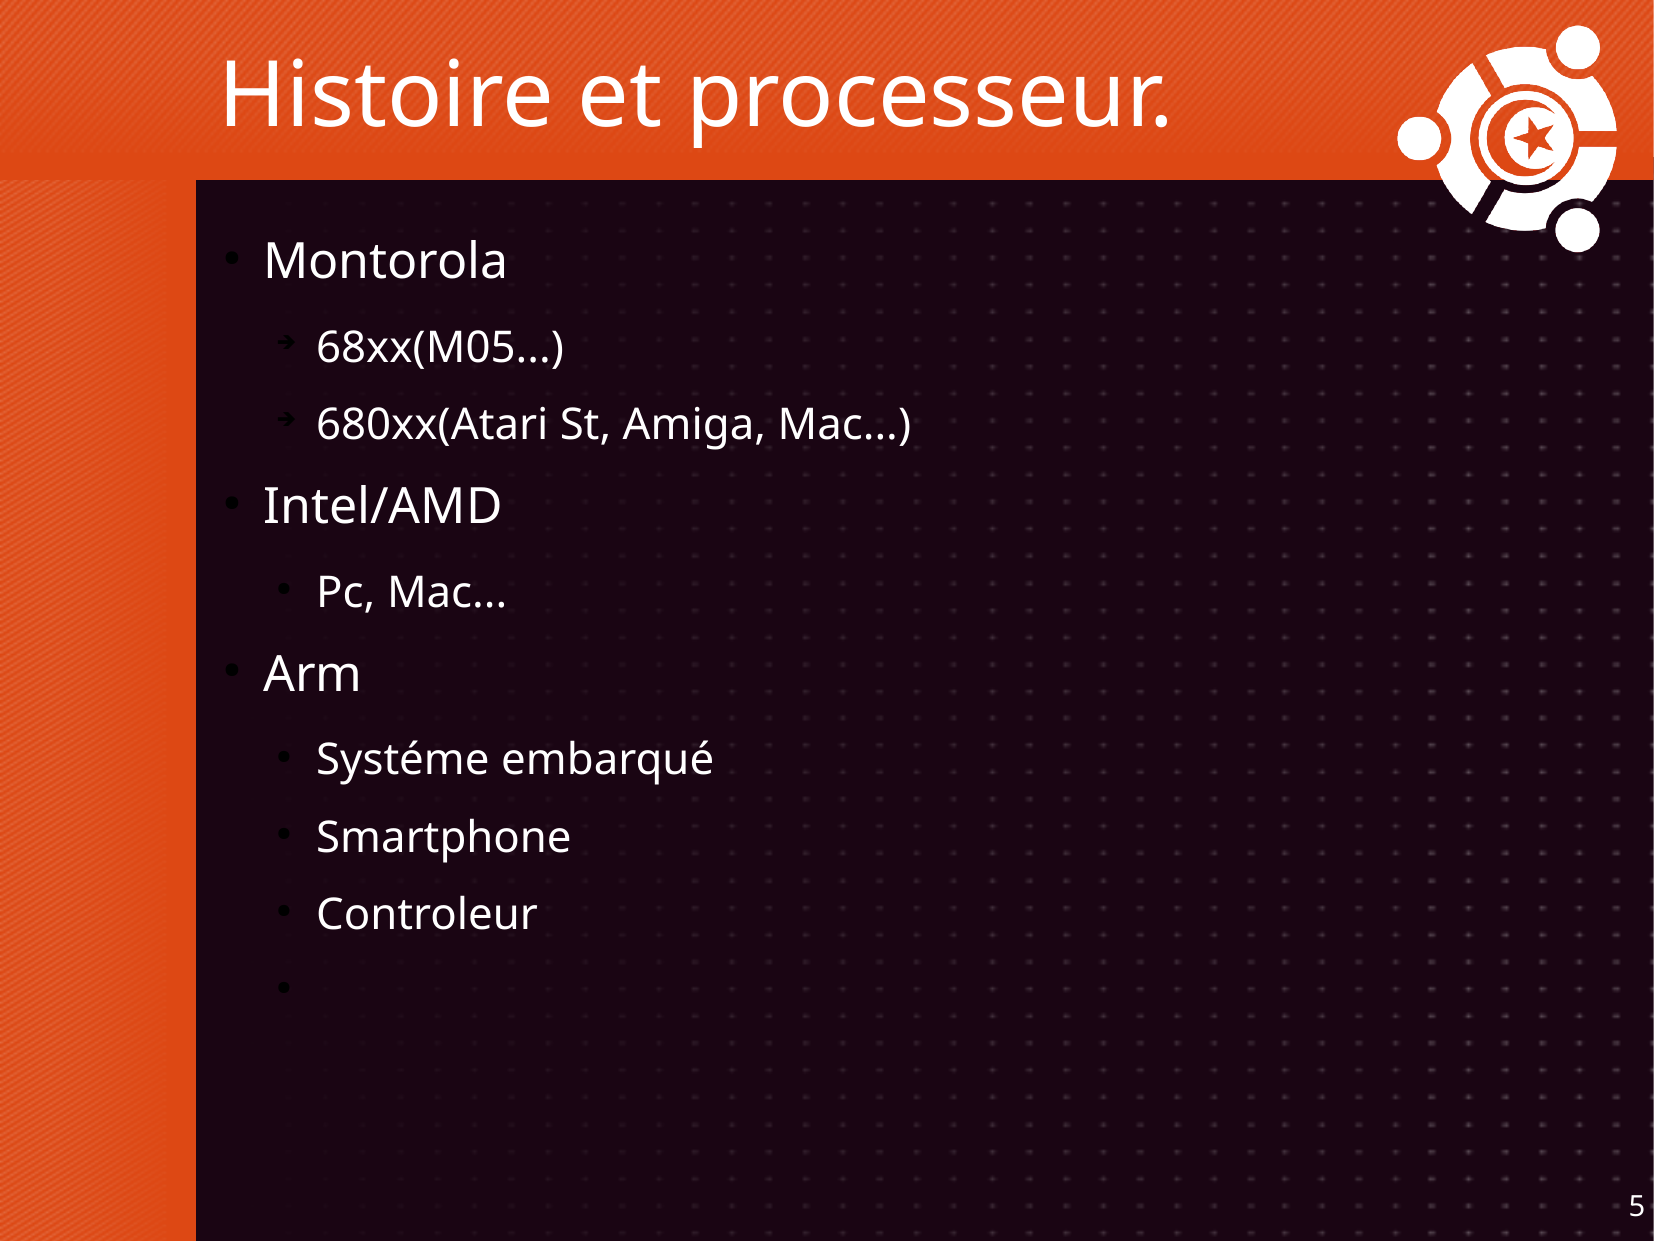

# Histoire et processeur.
Montorola
68xx(M05...)
680xx(Atari St, Amiga, Mac...)
Intel/AMD
Pc, Mac...
Arm
Systéme embarqué
Smartphone
Controleur
5